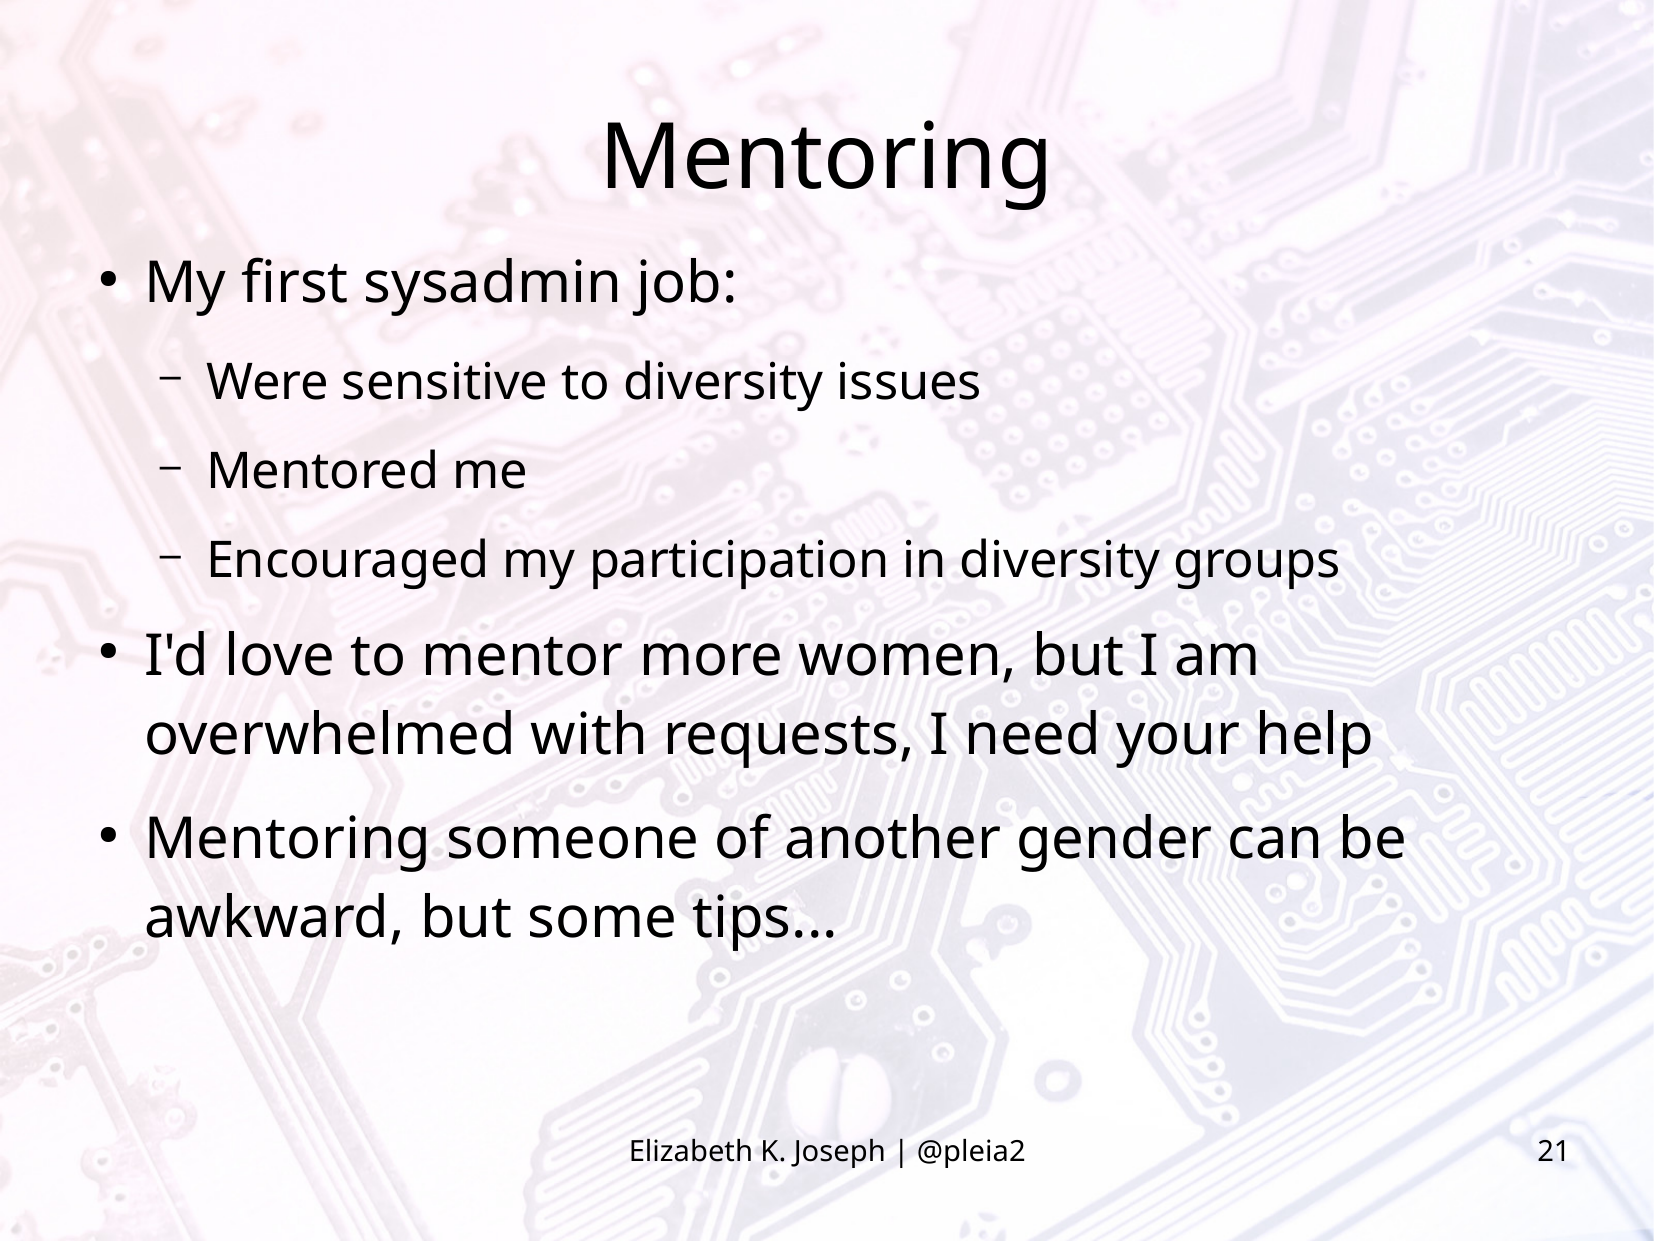

# Mentoring
My first sysadmin job:
Were sensitive to diversity issues
Mentored me
Encouraged my participation in diversity groups
I'd love to mentor more women, but I am overwhelmed with requests, I need your help
Mentoring someone of another gender can be awkward, but some tips...
Elizabeth K. Joseph | @pleia2
21